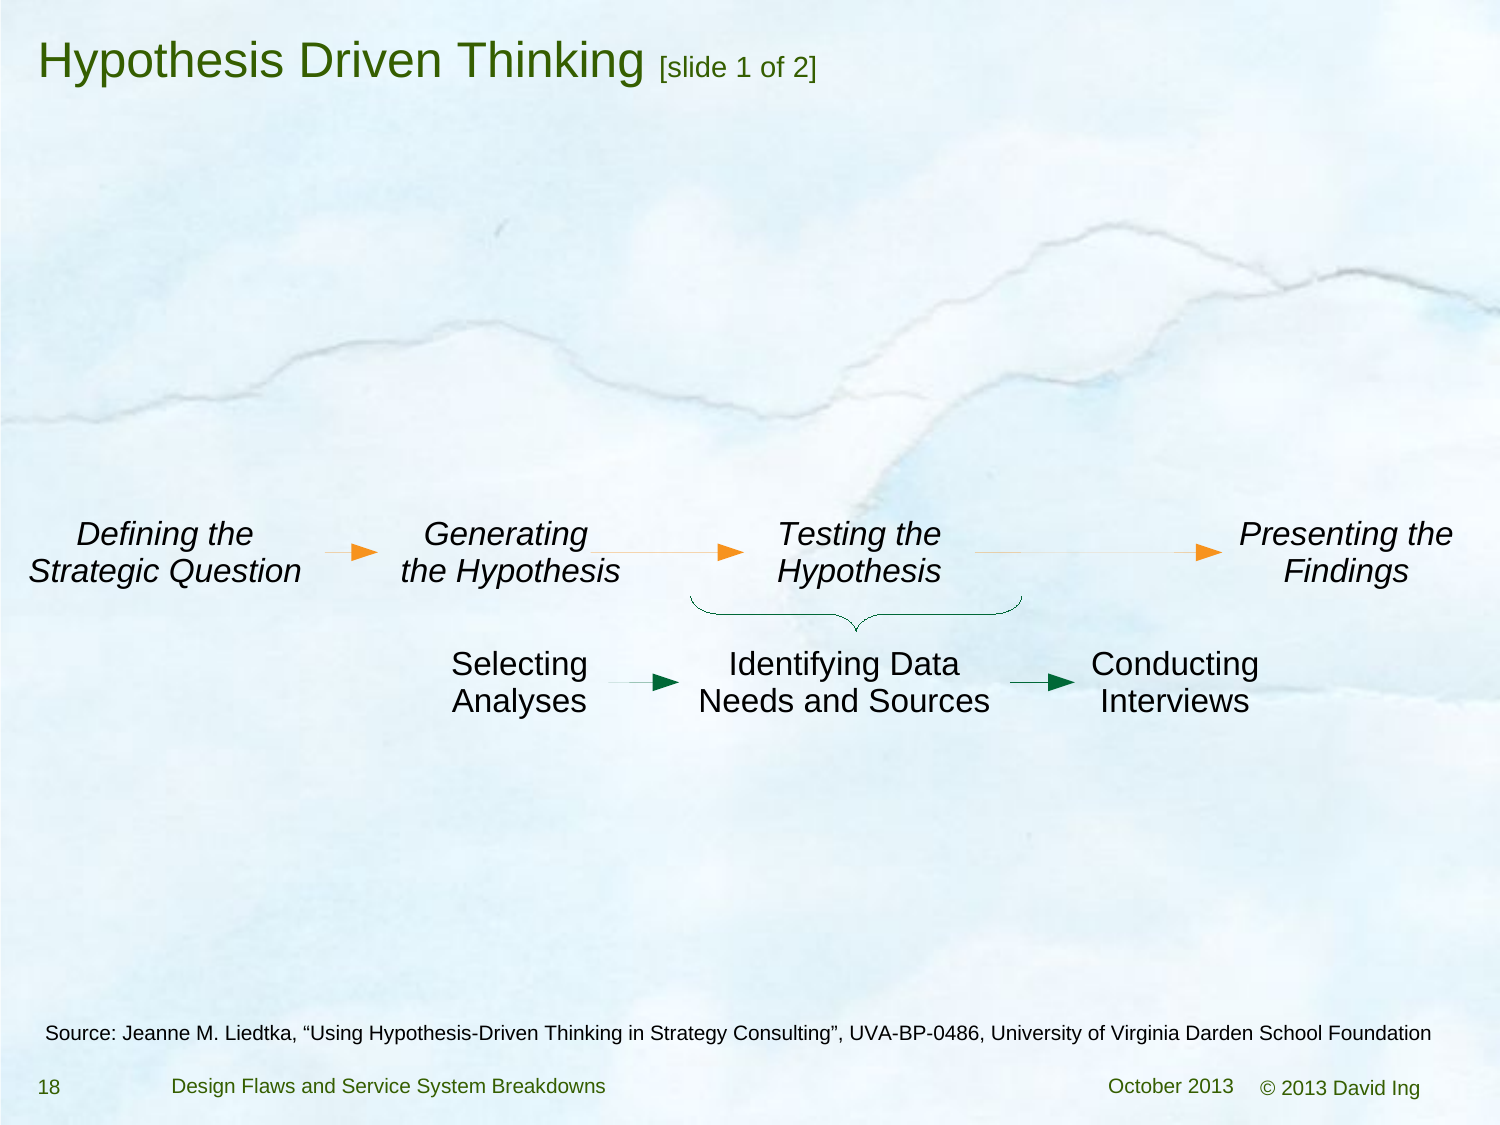

# Hypothesis Driven Thinking [slide 1 of 2]
Defining the Strategic Question
Generating
the Hypothesis
Testing the
Hypothesis
Presenting the Findings
Identifying Data Needs and Sources
Conducting Interviews
Selecting Analyses
Source: Jeanne M. Liedtka, “Using Hypothesis-Driven Thinking in Strategy Consulting”, UVA-BP-0486, University of Virginia Darden School Foundation
Design Flaws and Service System Breakdowns
October 2013
18